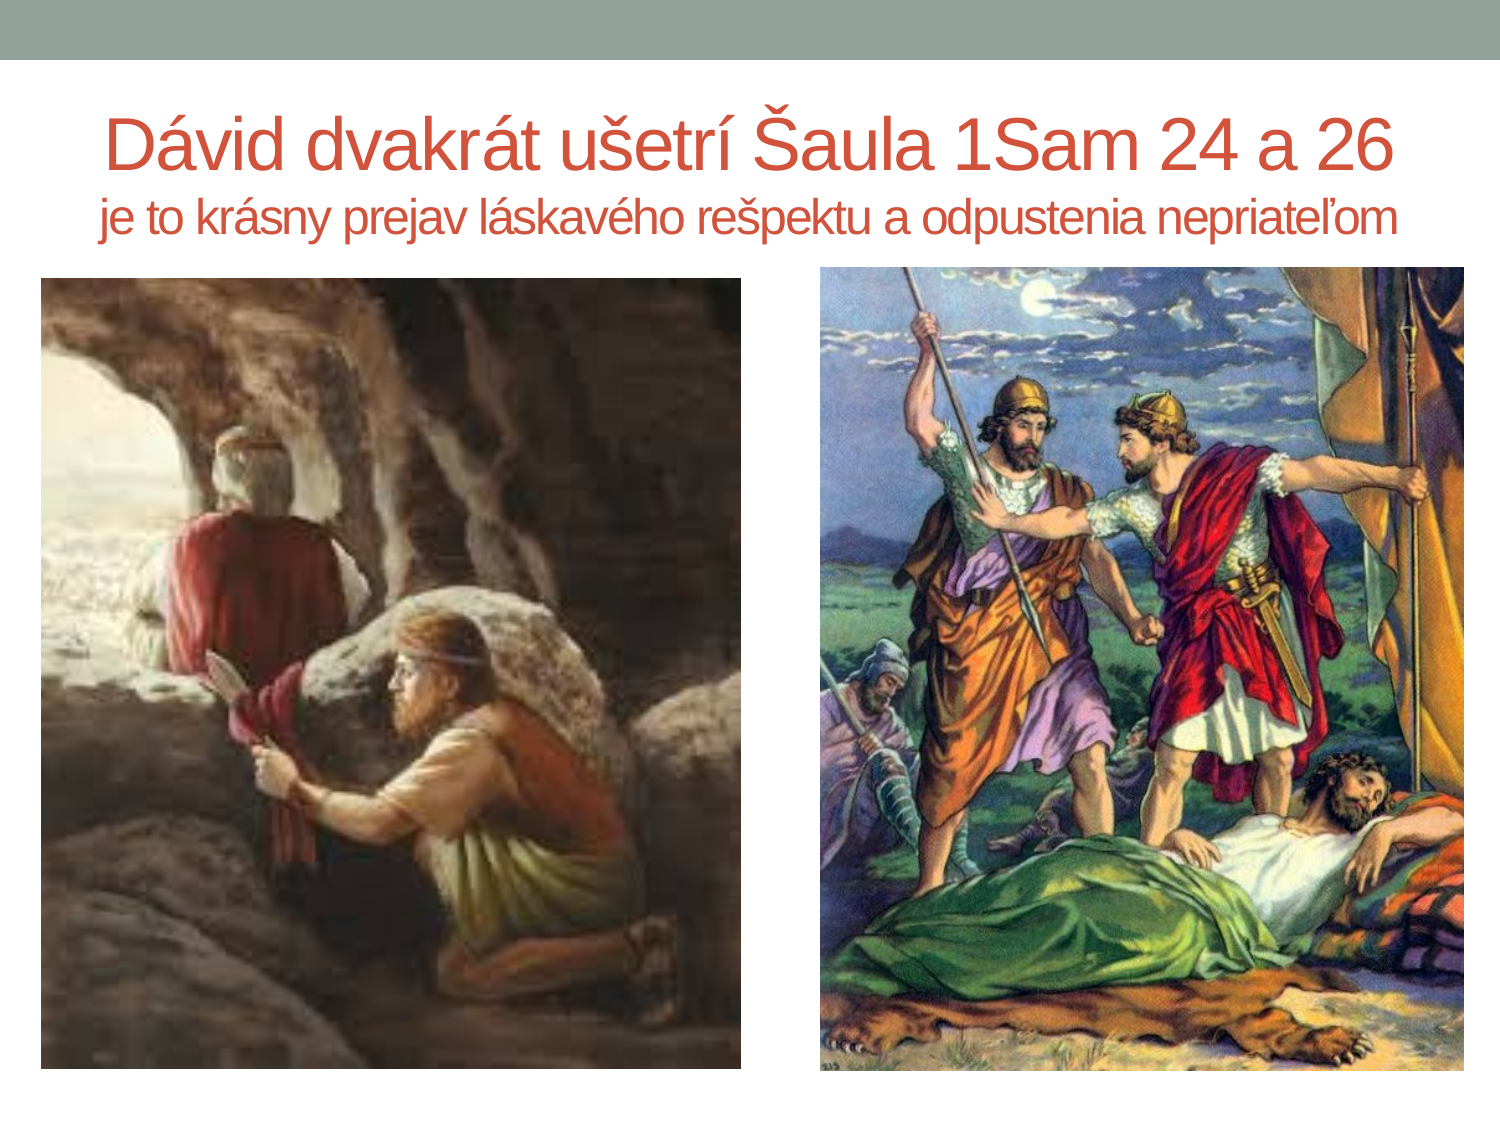

# Dávid dvakrát ušetrí Šaula 1Sam 24 a 26 je to krásny prejav láskavého rešpektu a odpustenia nepriateľom